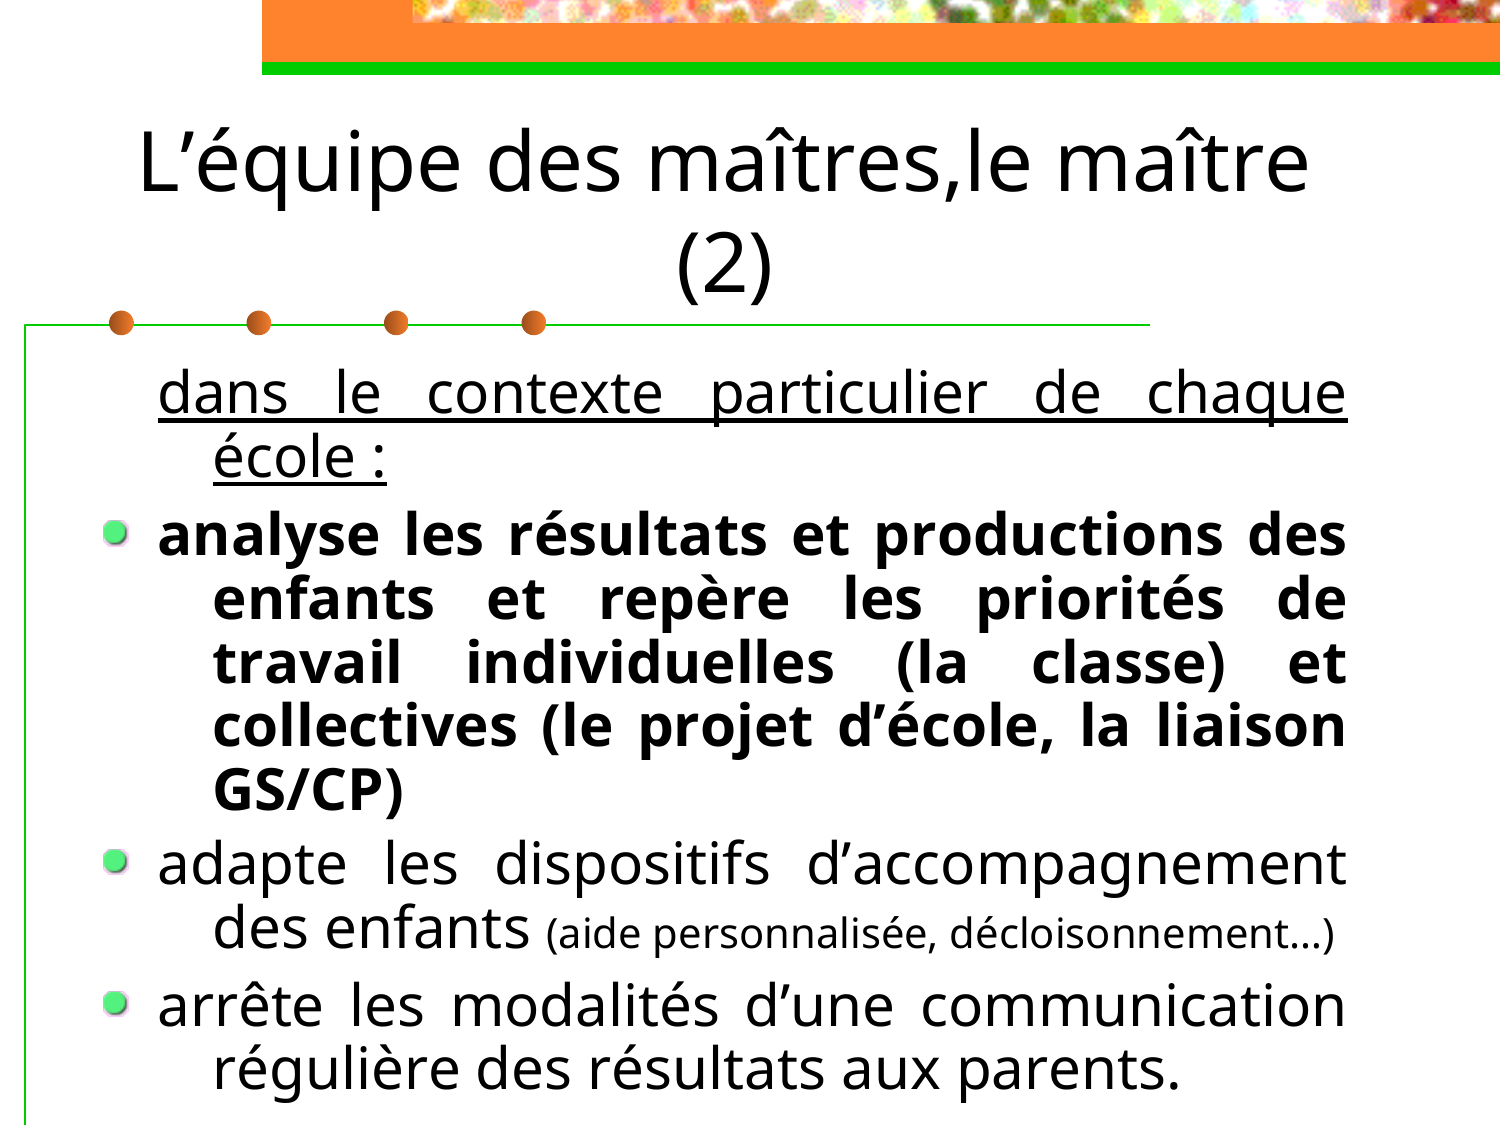

# L’équipe des maîtres,le maître (2)
dans le contexte particulier de chaque école :
analyse les résultats et productions des enfants et repère les priorités de travail individuelles (la classe) et collectives (le projet d’école, la liaison GS/CP)
adapte les dispositifs d’accompagnement des enfants (aide personnalisée, décloisonnement…)
arrête les modalités d’une communication régulière des résultats aux parents.